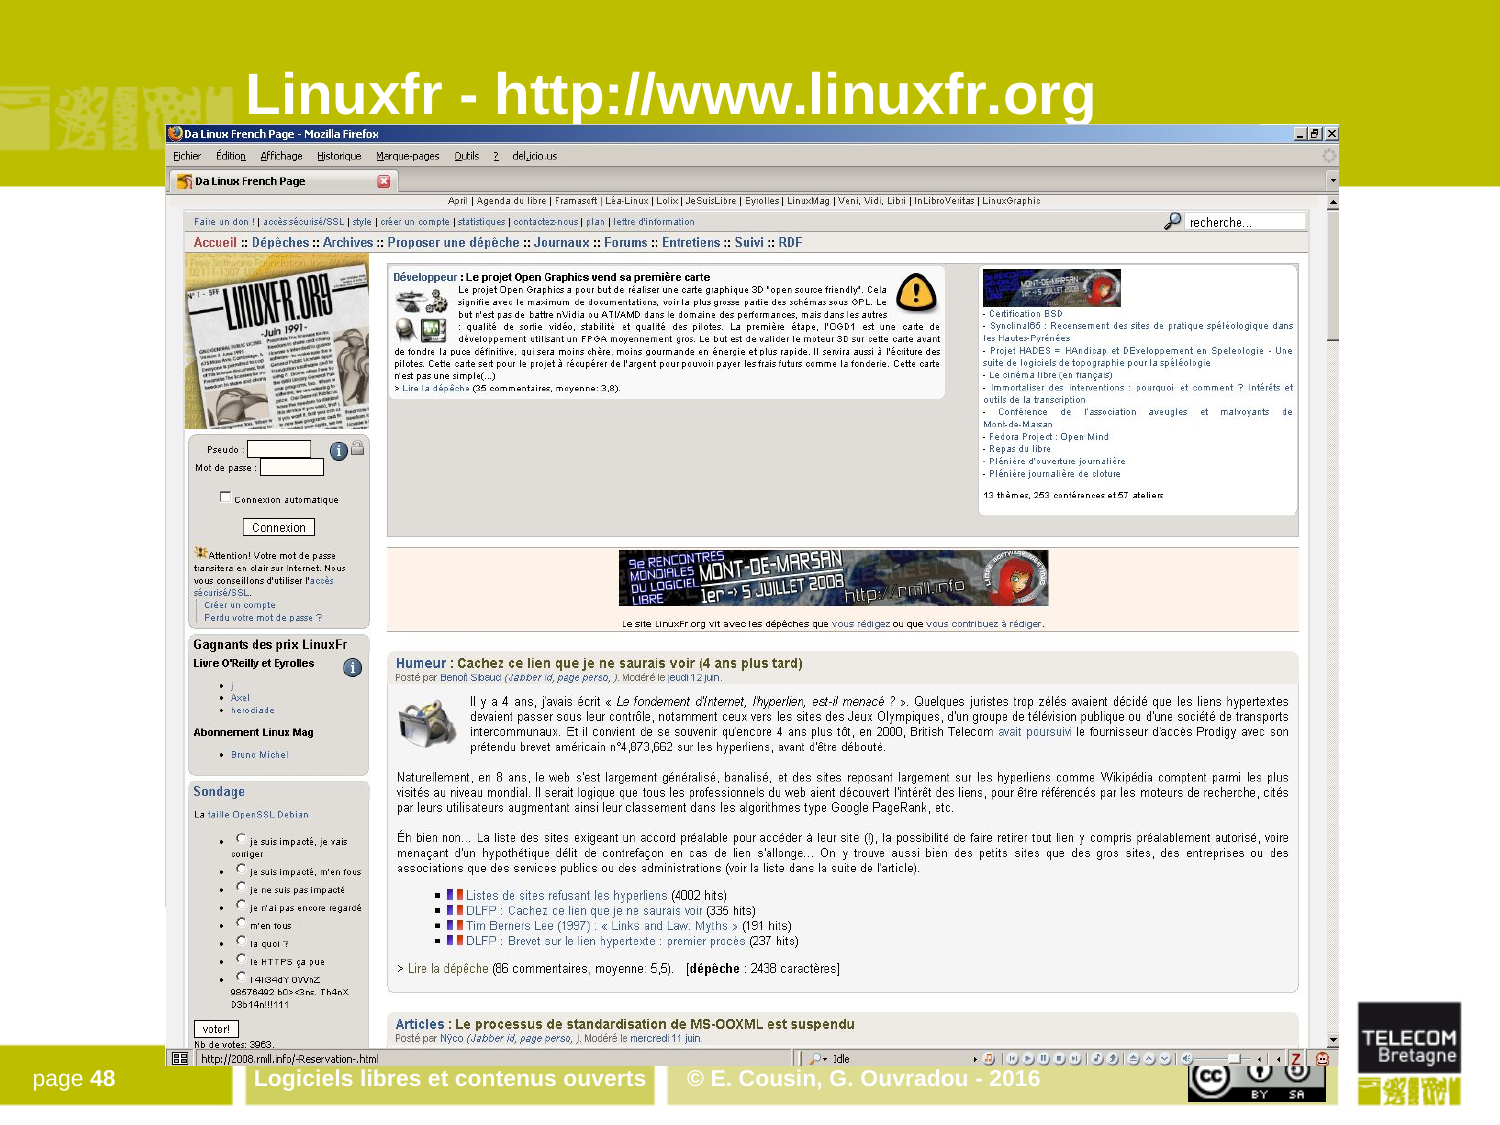

# Linuxfr - http://www.linuxfr.org
48
© E. Cousin, G. Ouvradou - 2016